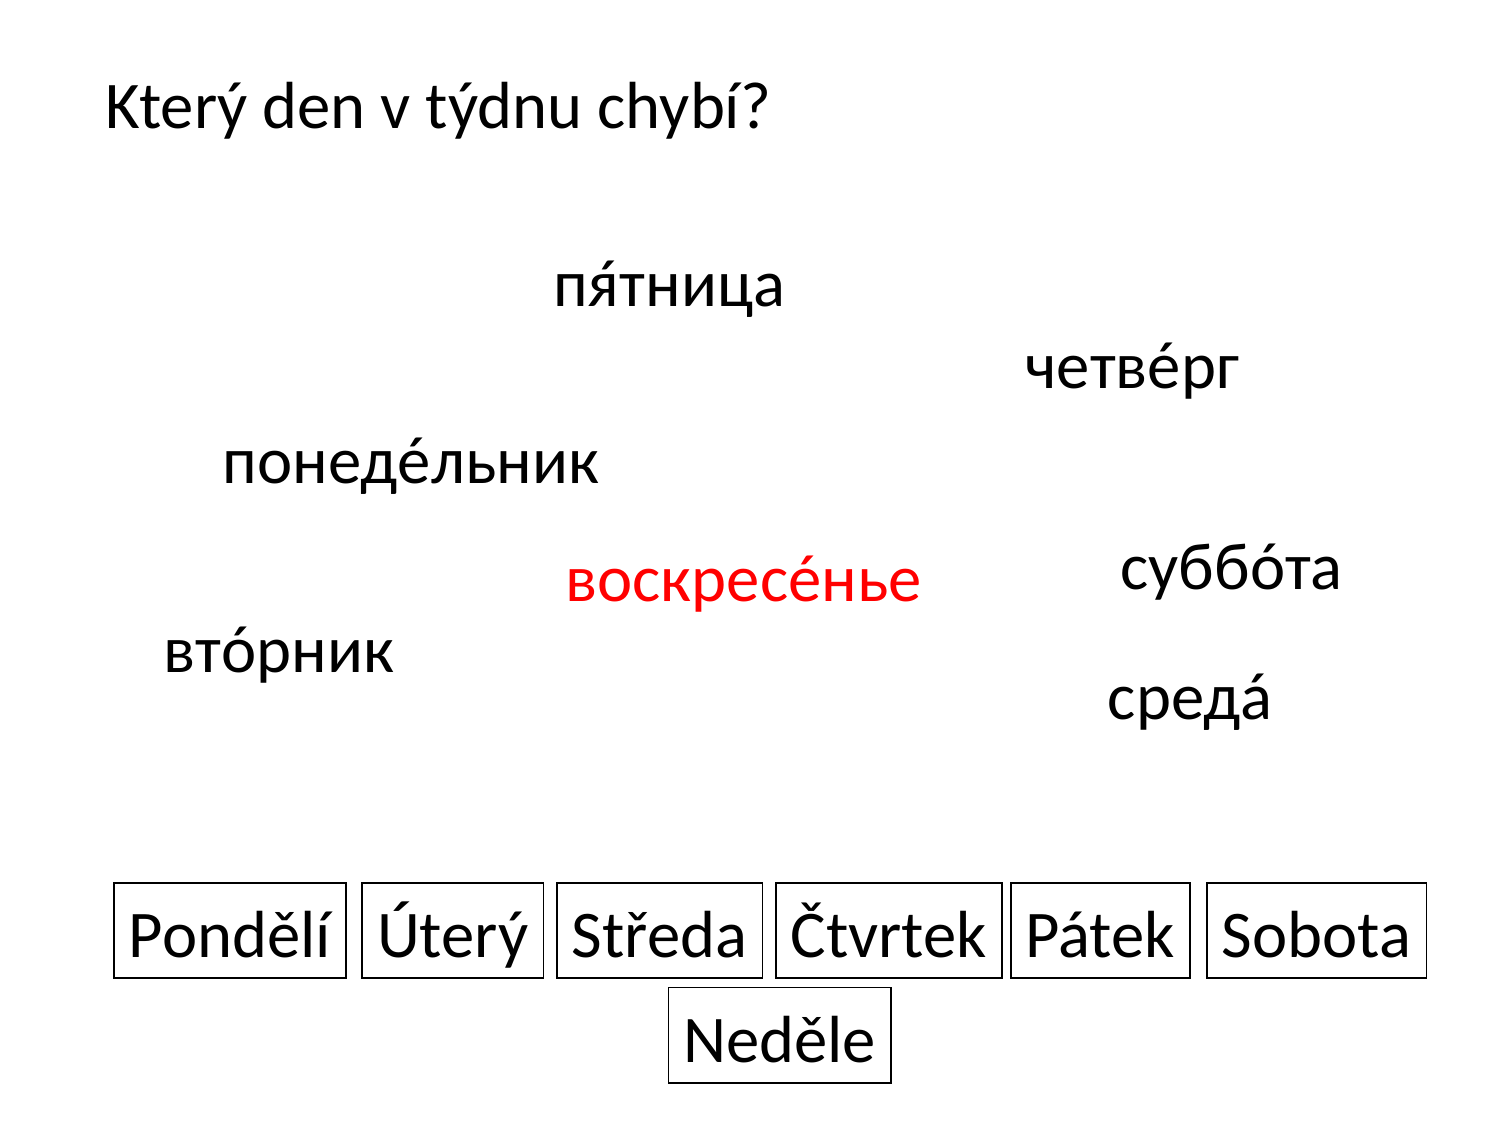

Který den v týdnu chybí?
пятница
´
четвéрг
понедéльник
суббóта
воскресéнье
втóрник
средá
Pondělí
Úterý
Středa
Čtvrtek
Pátek
Sobota
Neděle